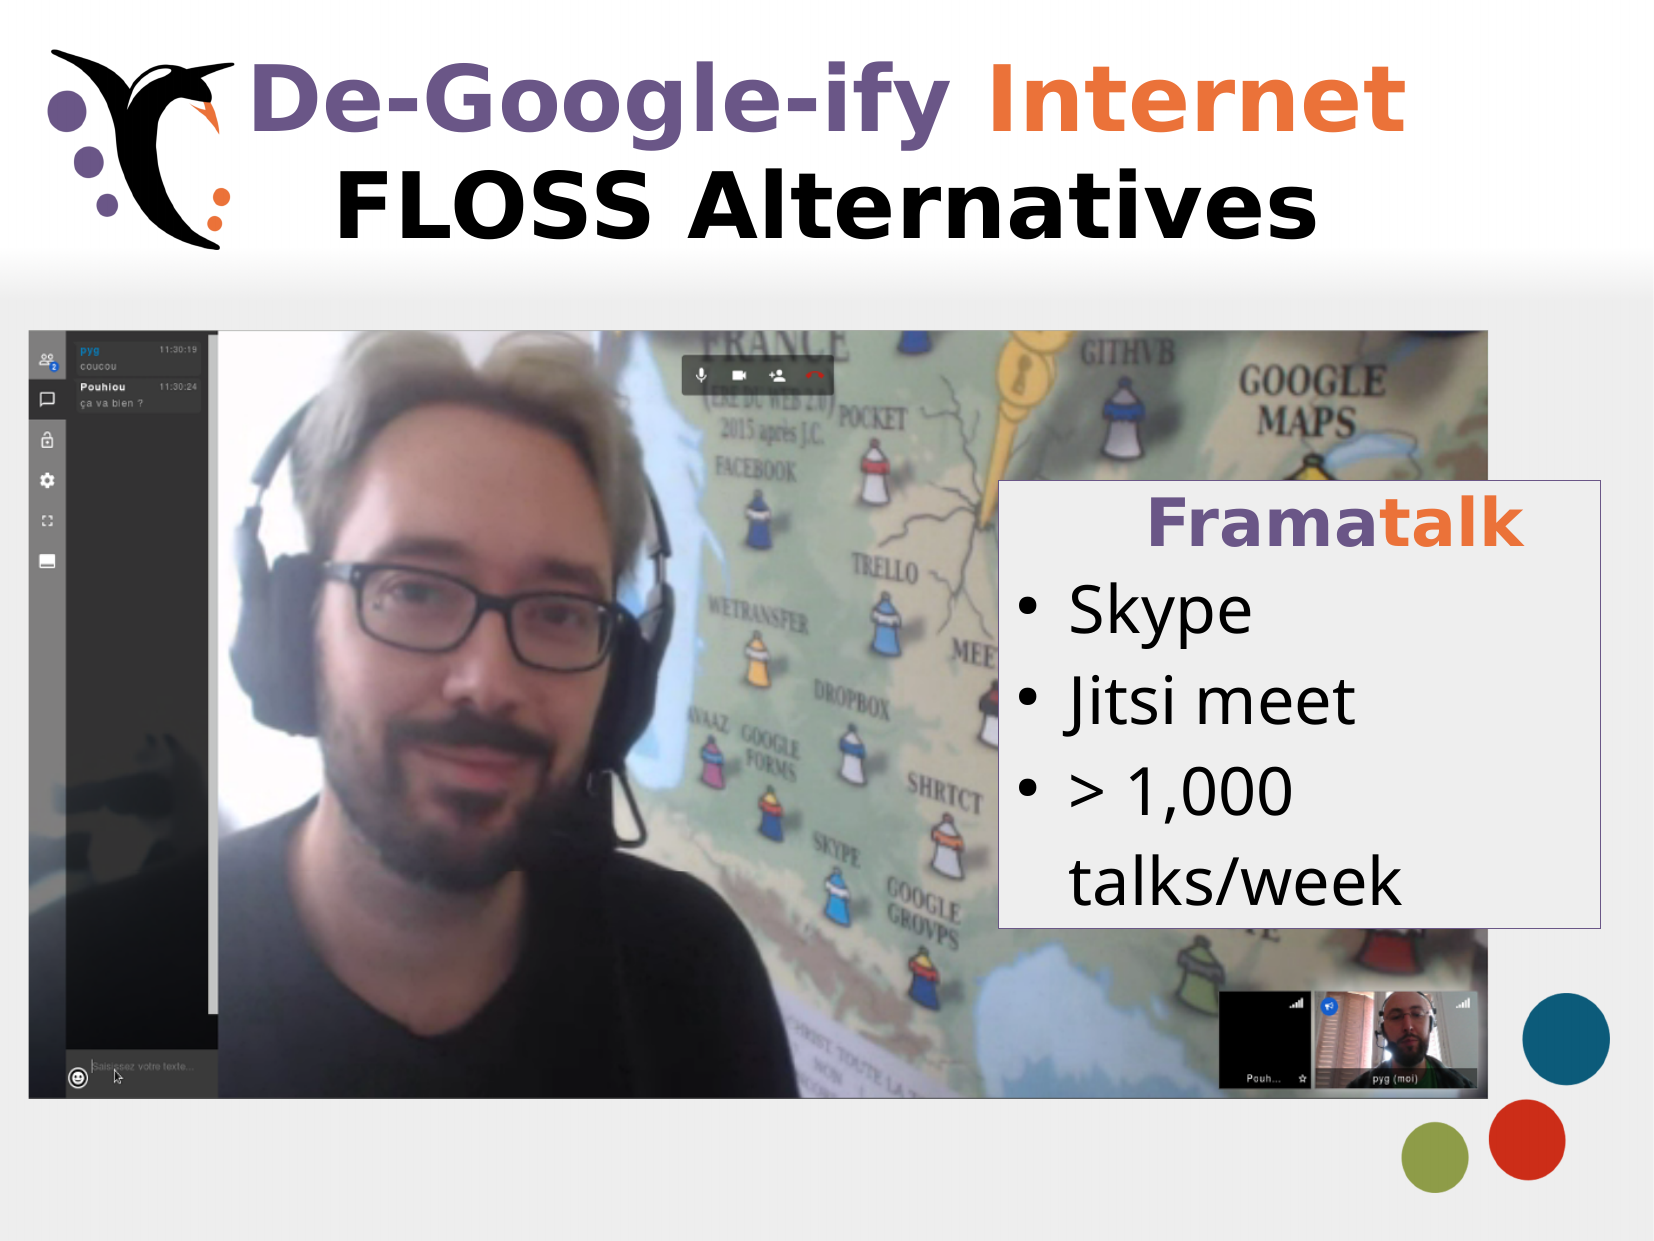

# De-Google-ify Internet FLOSS Alternatives
Framatalk
Skype
Jitsi meet
> 1,000 talks/week